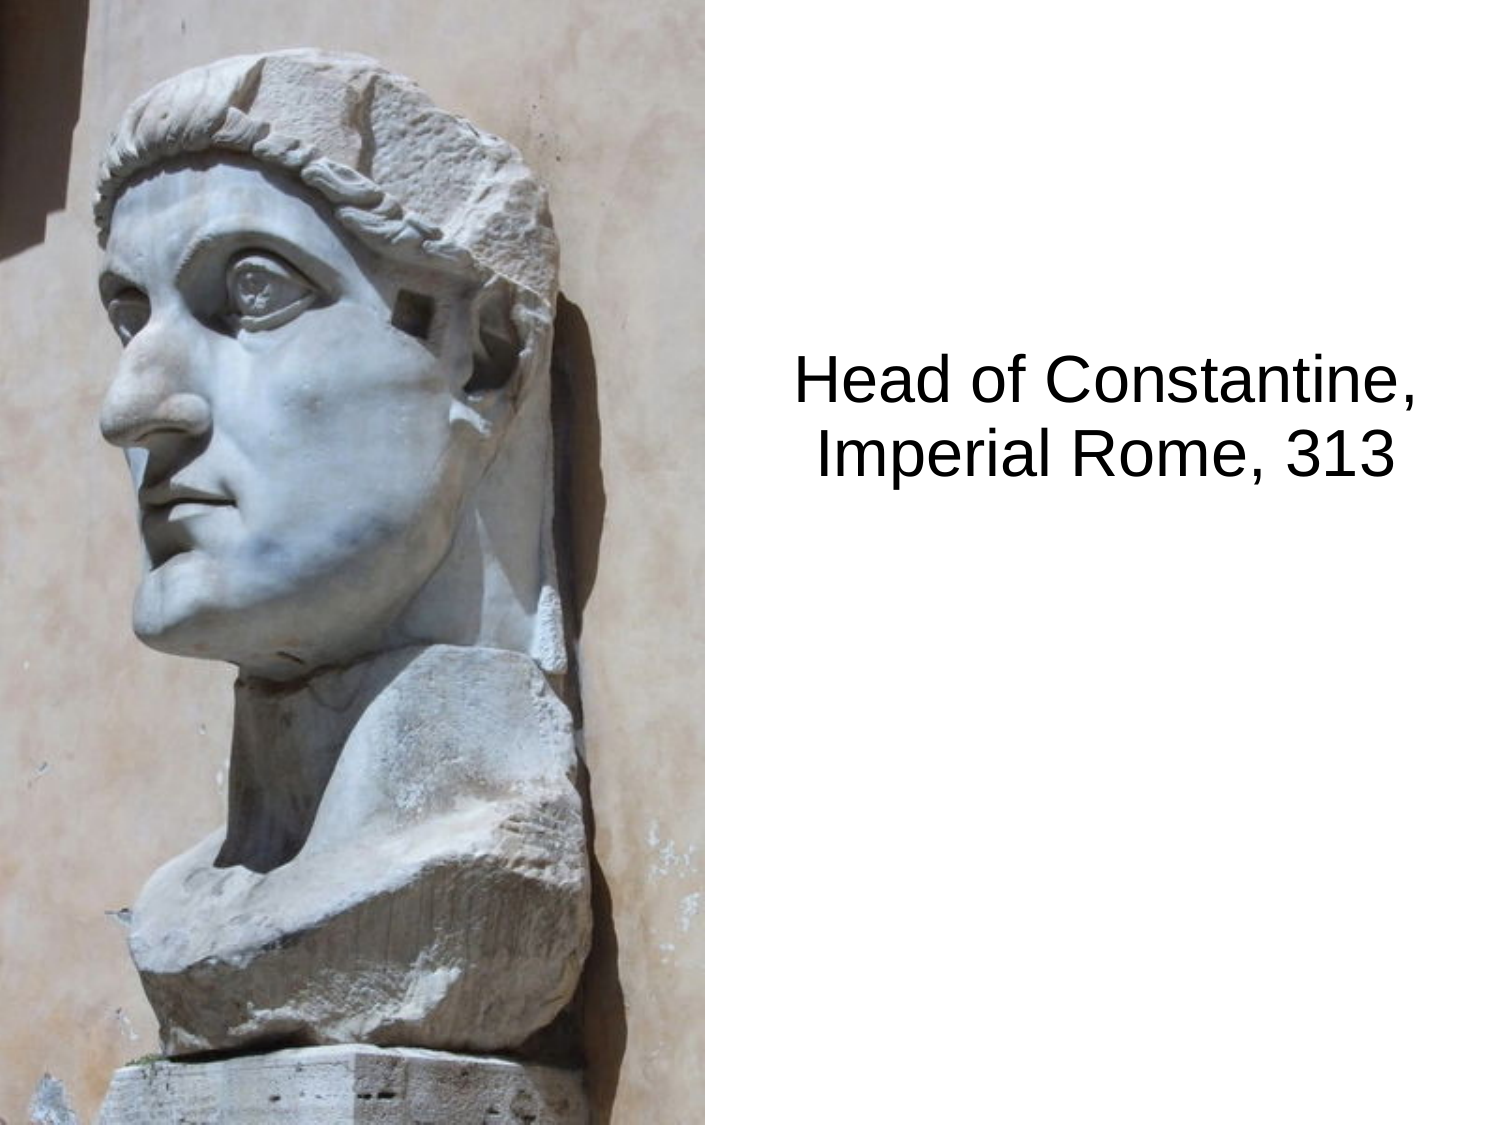

# Head of Constantine, Imperial Rome, 313